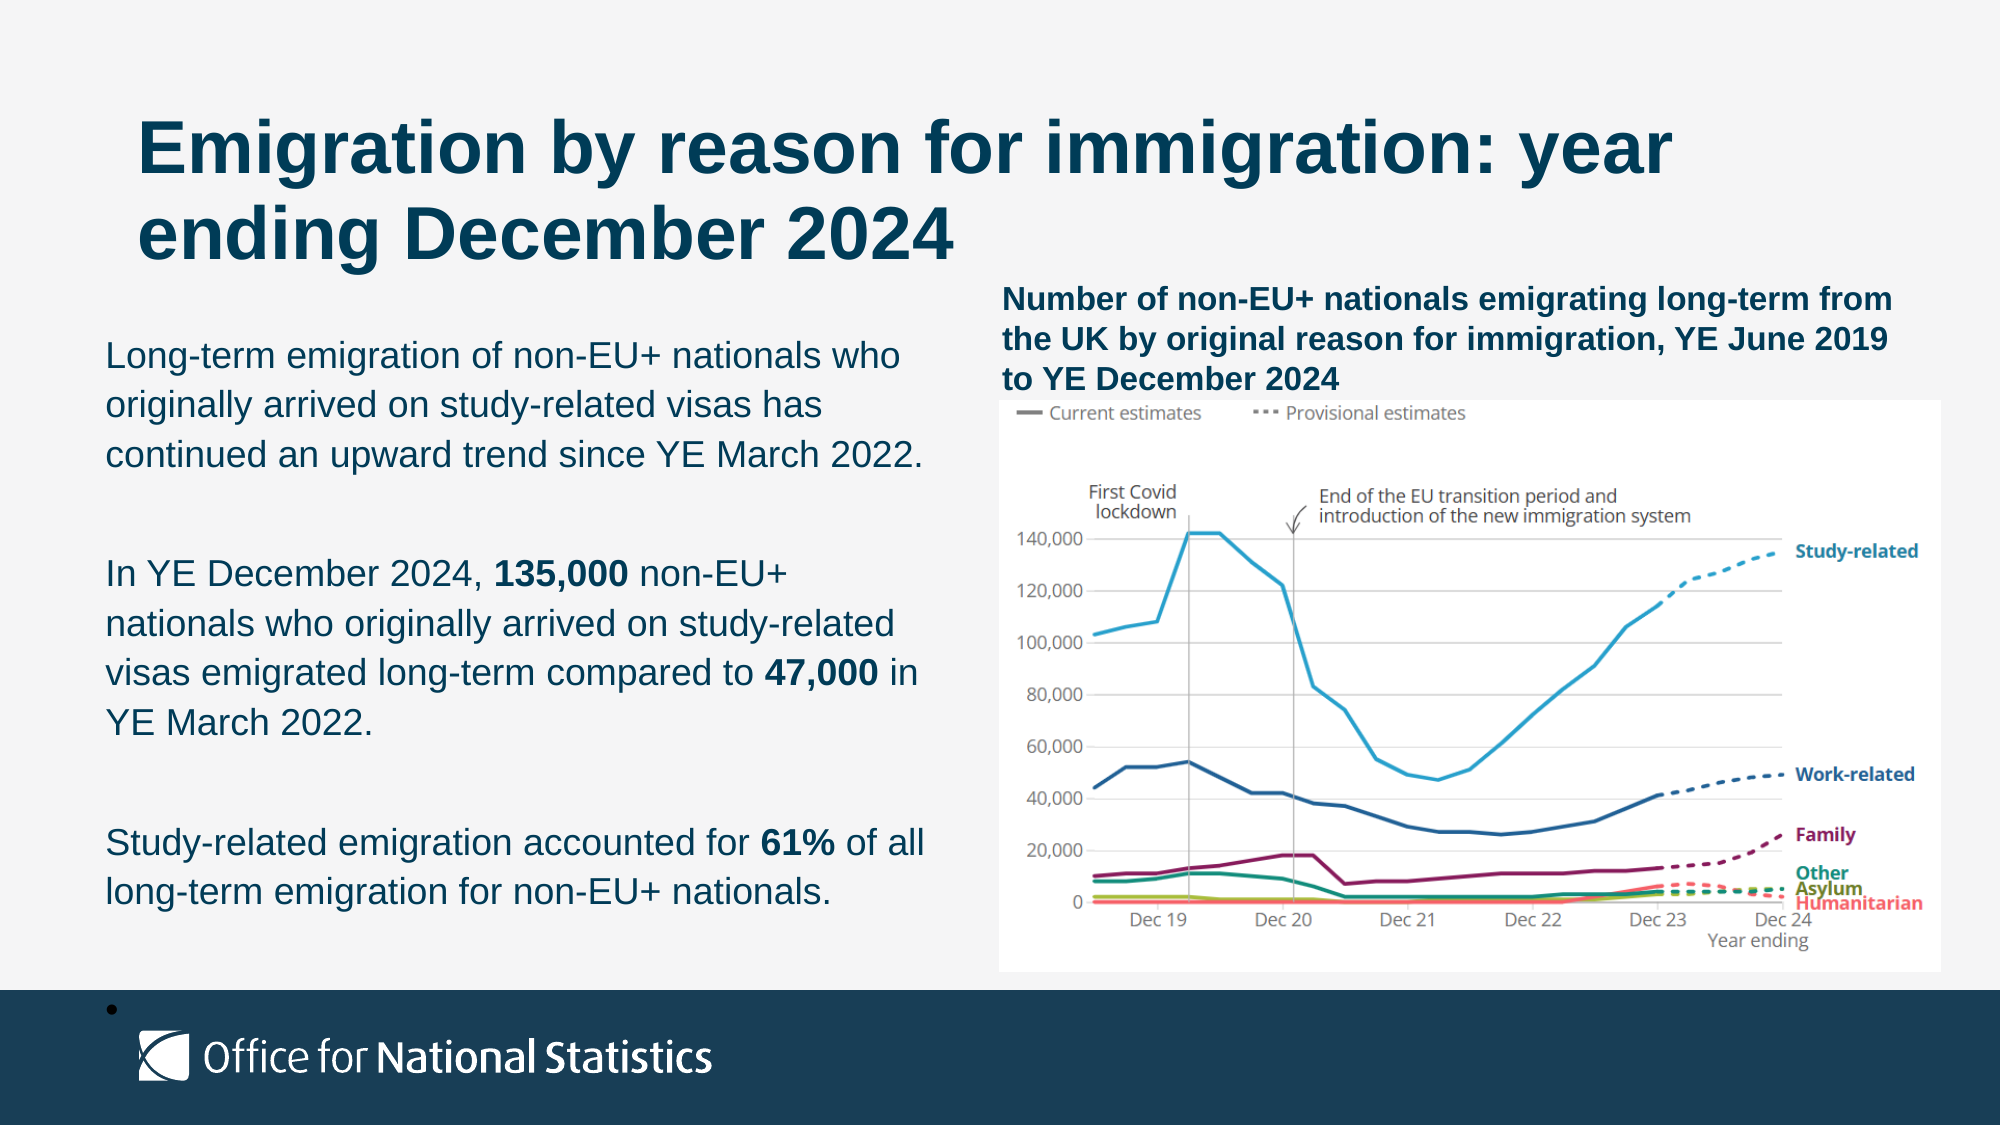

Emigration by reason for immigration: year ending December 2024
Number of non-EU+ nationals emigrating long-term from the UK by original reason for immigration, YE June 2019 to YE December 2024
# Long-term emigration of non-EU+ nationals who originally arrived on study-related visas has continued an upward trend since YE March 2022.
In YE December 2024, 135,000 non-EU+ nationals who originally arrived on study-related visas emigrated long-term compared to 47,000 in YE March 2022.
Study-related emigration accounted for 61% of all long-term emigration for non-EU+ nationals.